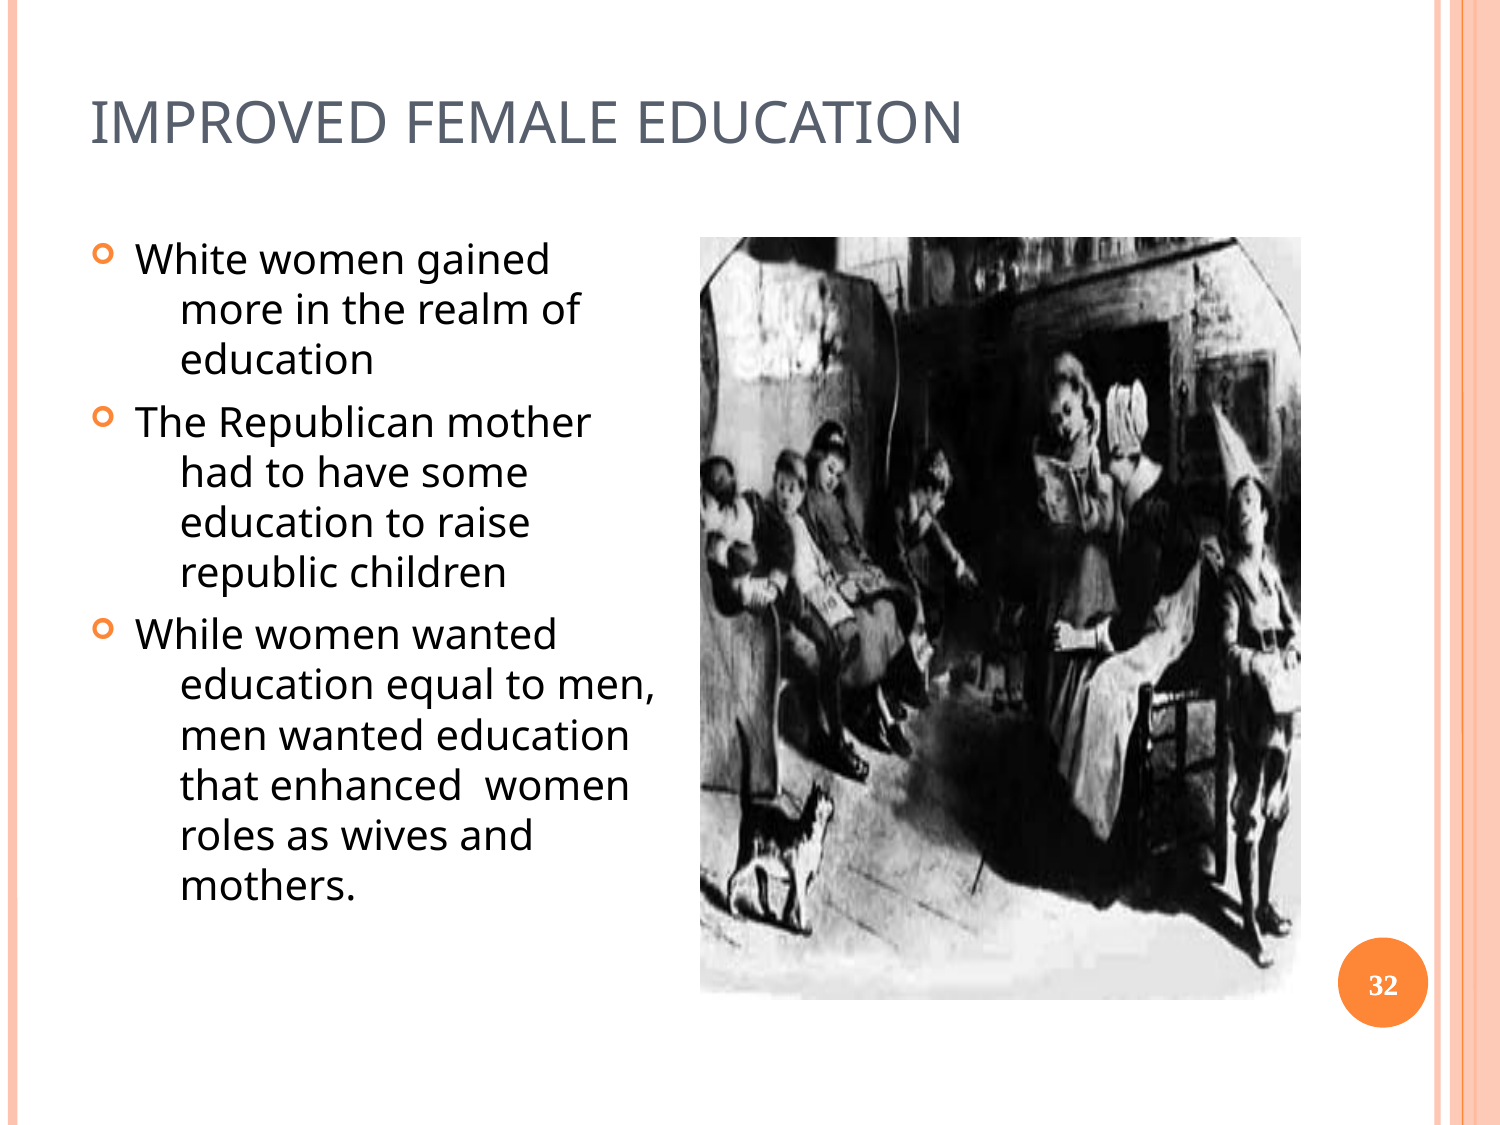

# Improved Female Education
White women gained more in the realm of education
The Republican mother had to have some education to raise republic children
While women wanted education equal to men, men wanted education that enhanced women roles as wives and mothers.